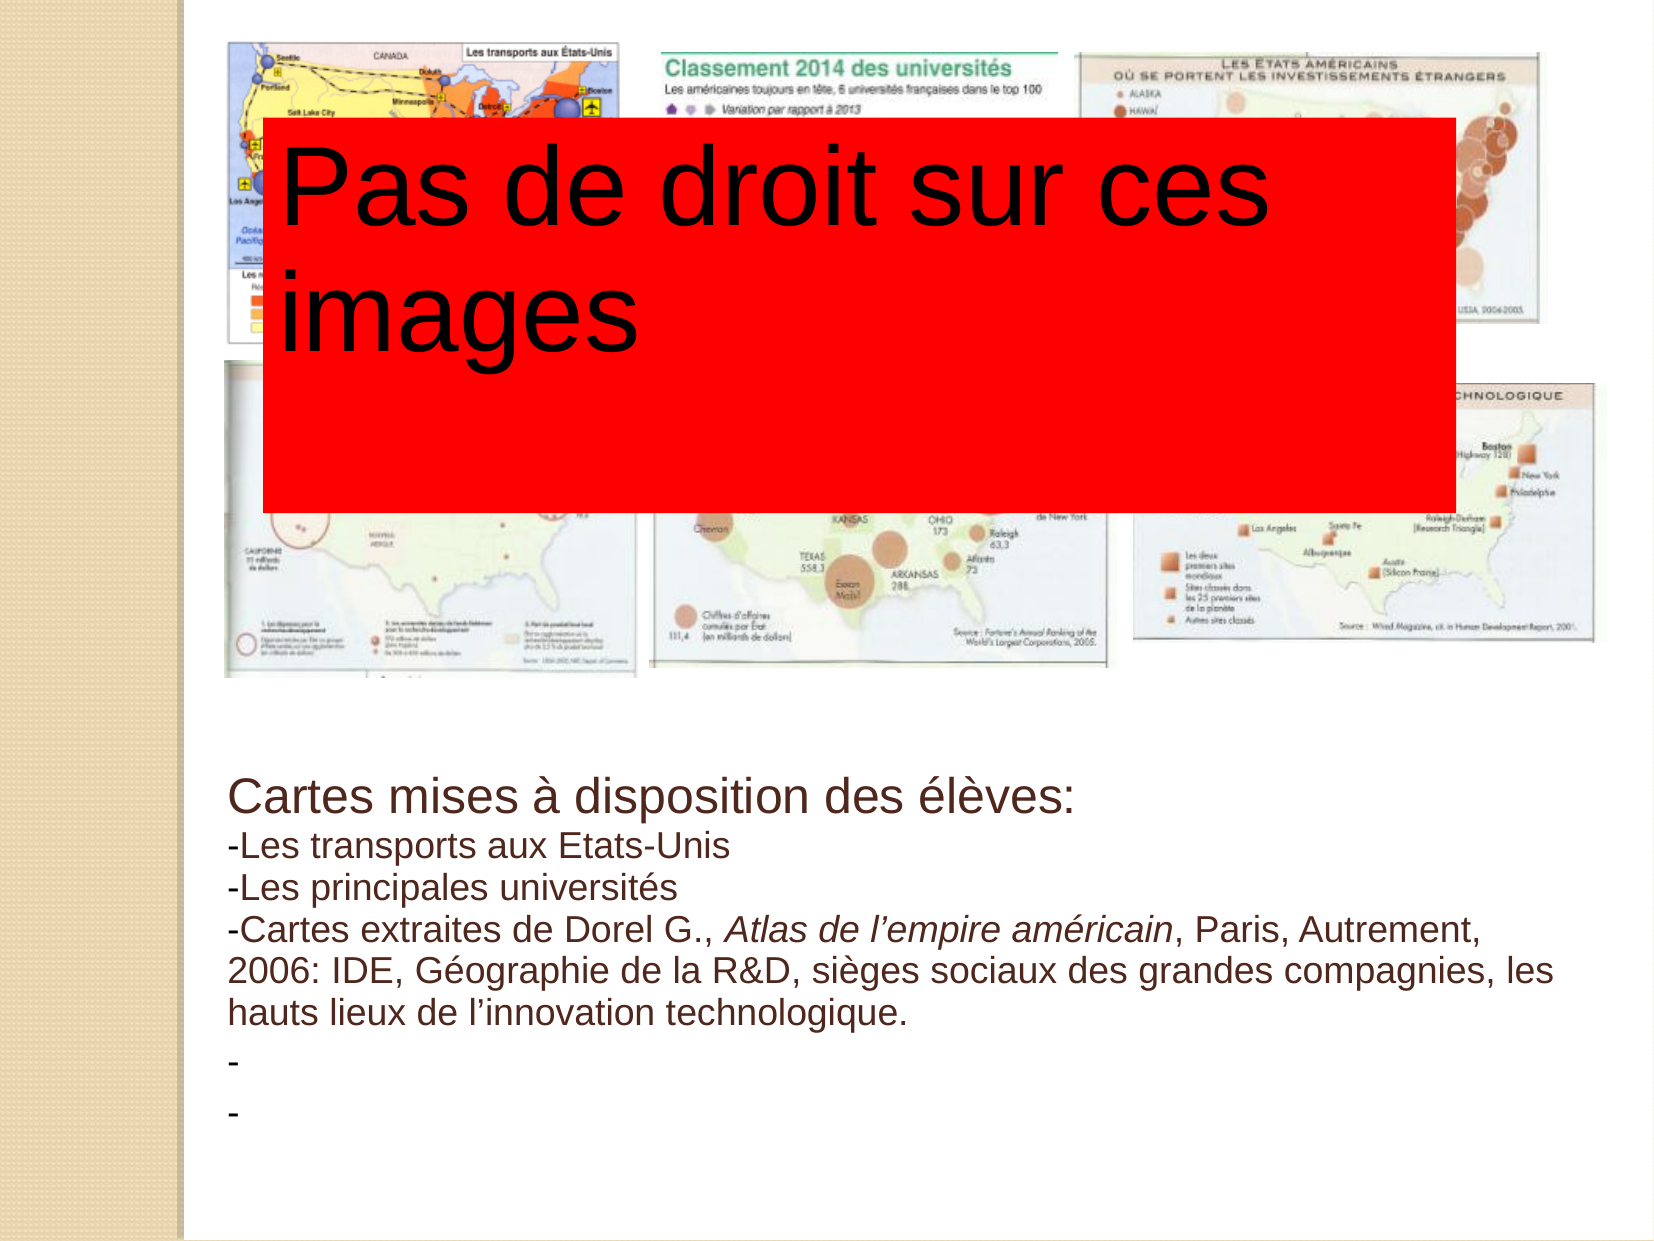

Pas de droit sur ces images
Cartes mises à disposition des élèves:
Les transports aux Etats-Unis
Les principales universités
Cartes extraites de Dorel G., Atlas de l’empire américain, Paris, Autrement, 2006: IDE, Géographie de la R&D, sièges sociaux des grandes compagnies, les hauts lieux de l’innovation technologique.